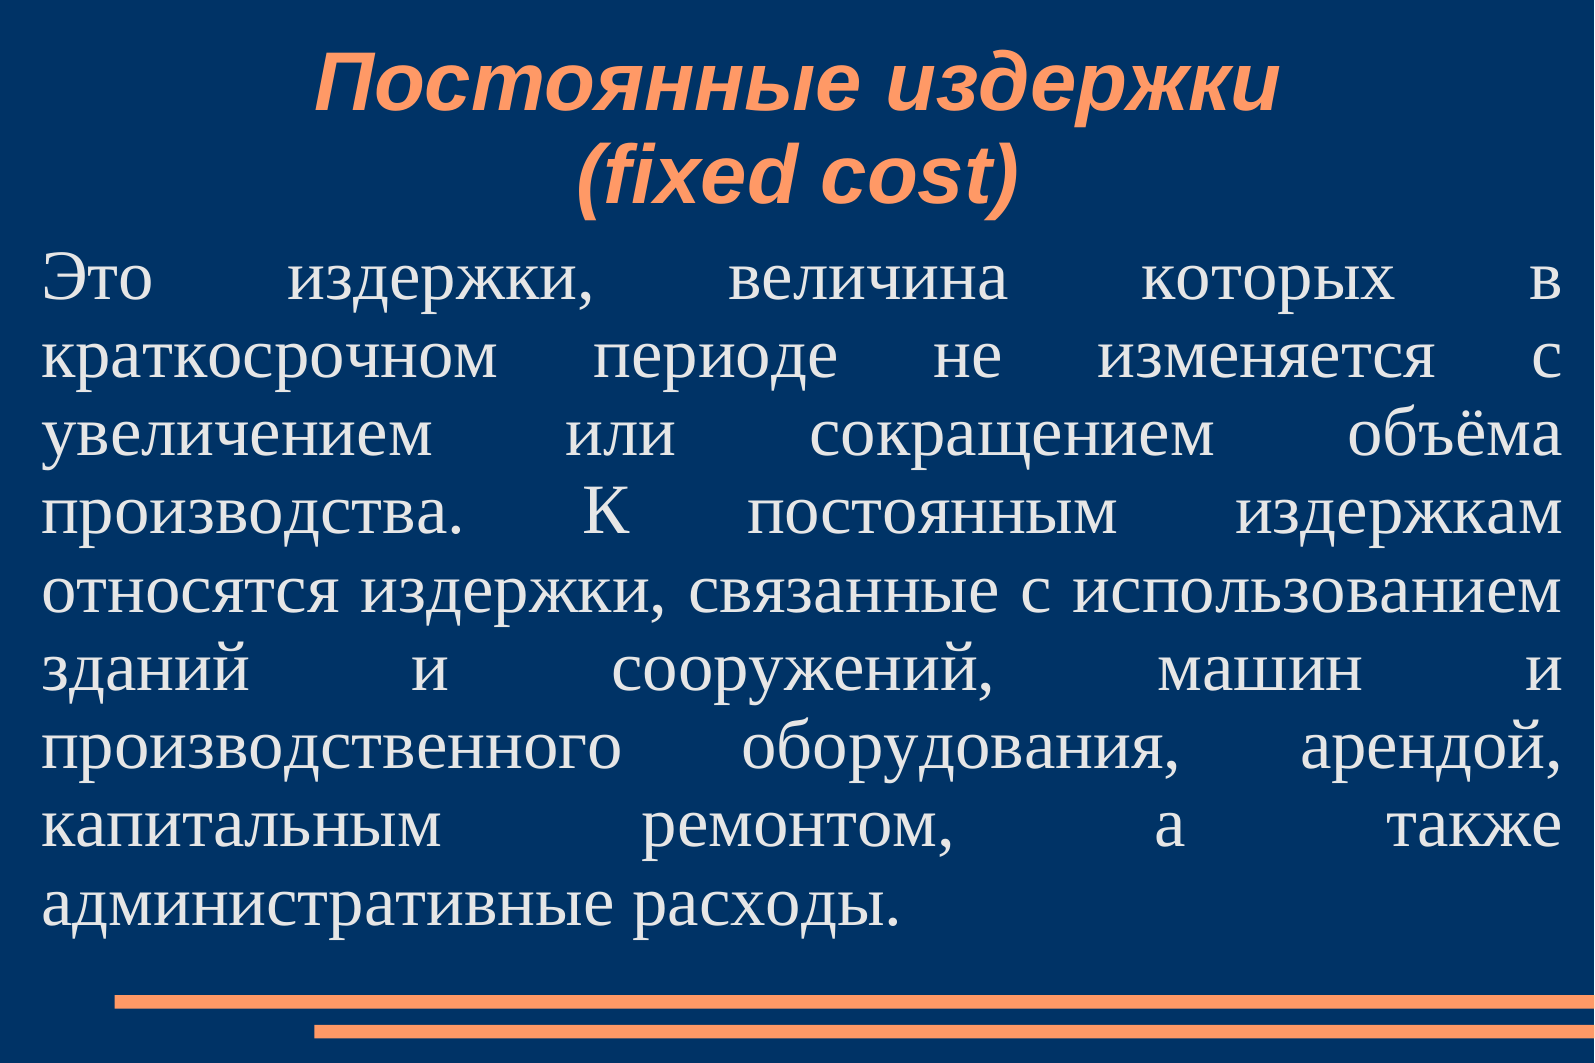

# Постоянные издержки (fixed cost)
Это издержки, величина которых в краткосрочном периоде не изменяется с увеличением или сокращением объёма производства. К постоянным издержкам относятся издержки, связанные с использованием зданий и сооружений, машин и производственного оборудования, арендой, капитальным ремонтом, а также административные расходы.